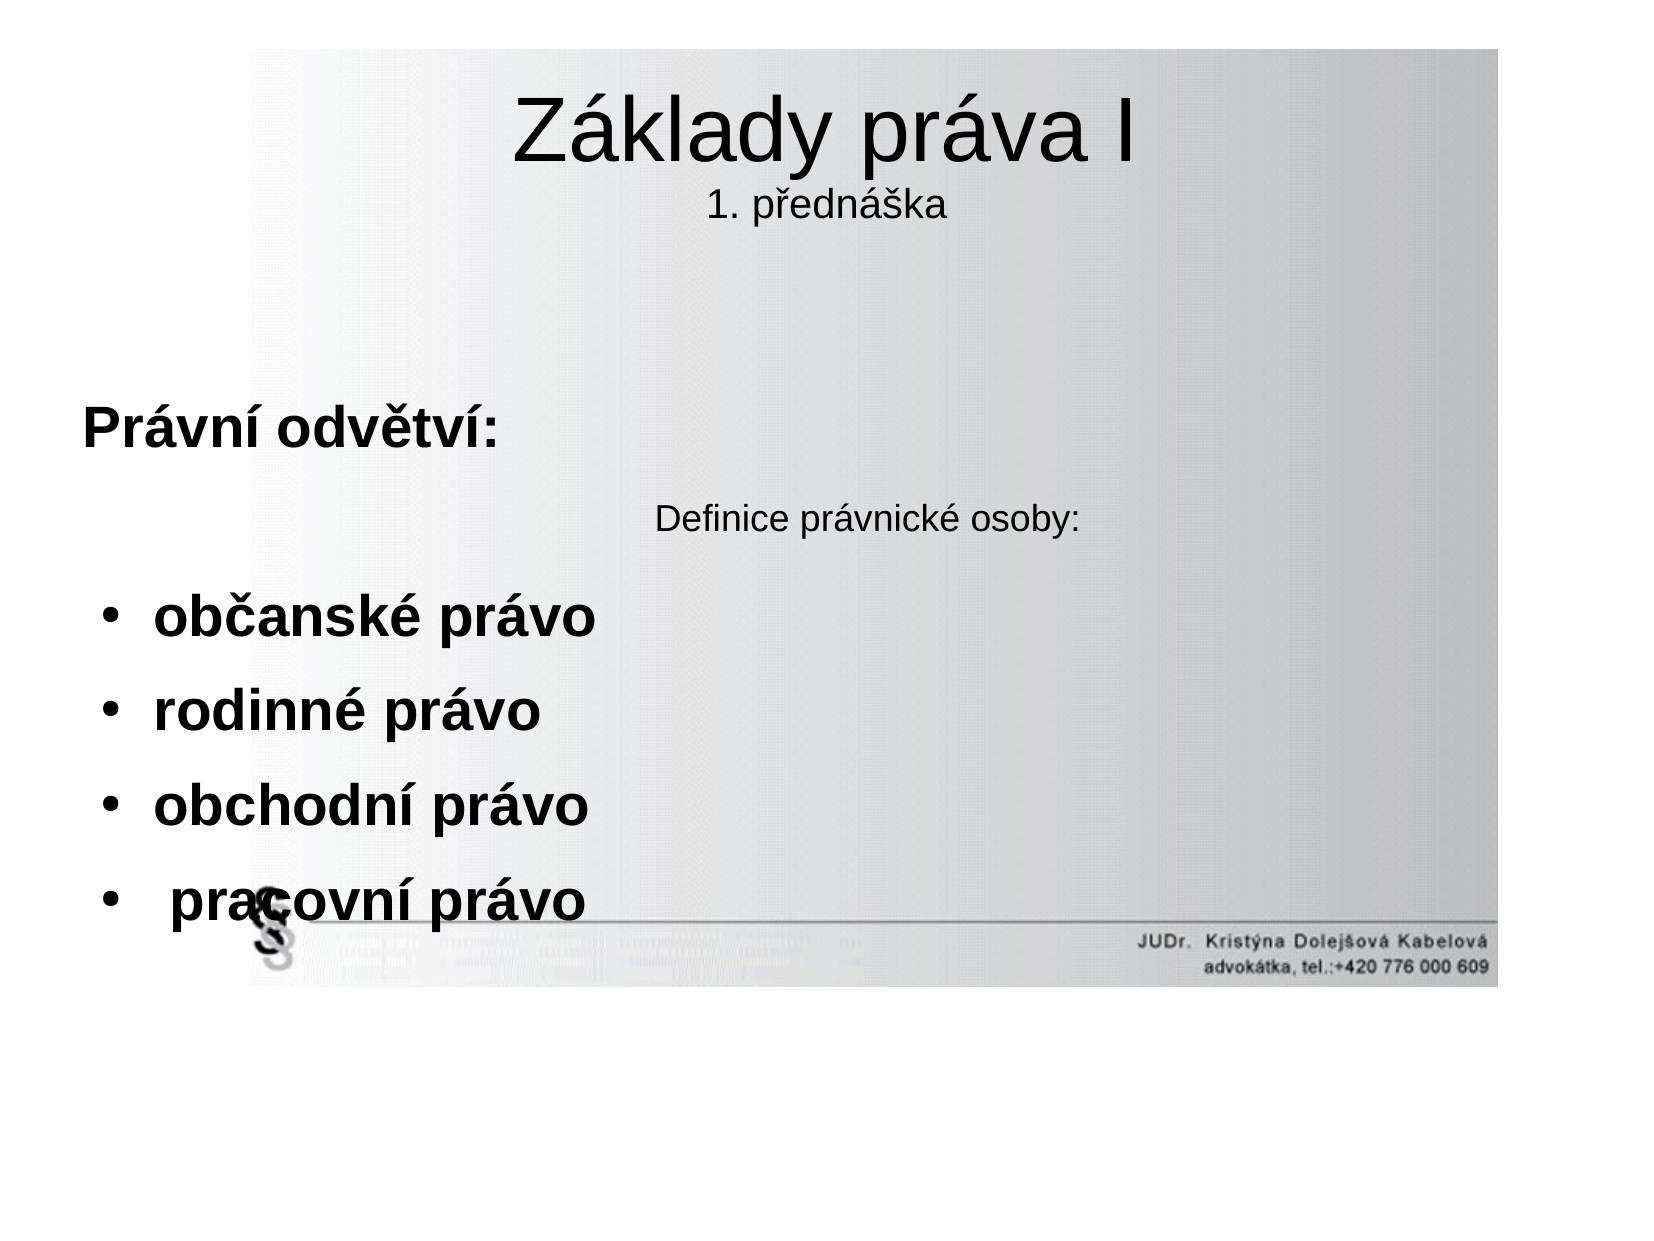

# Základy práva I 1. přednáška
Právní odvětví:
občanské právo
rodinné právo
obchodní právo
 pracovní právo